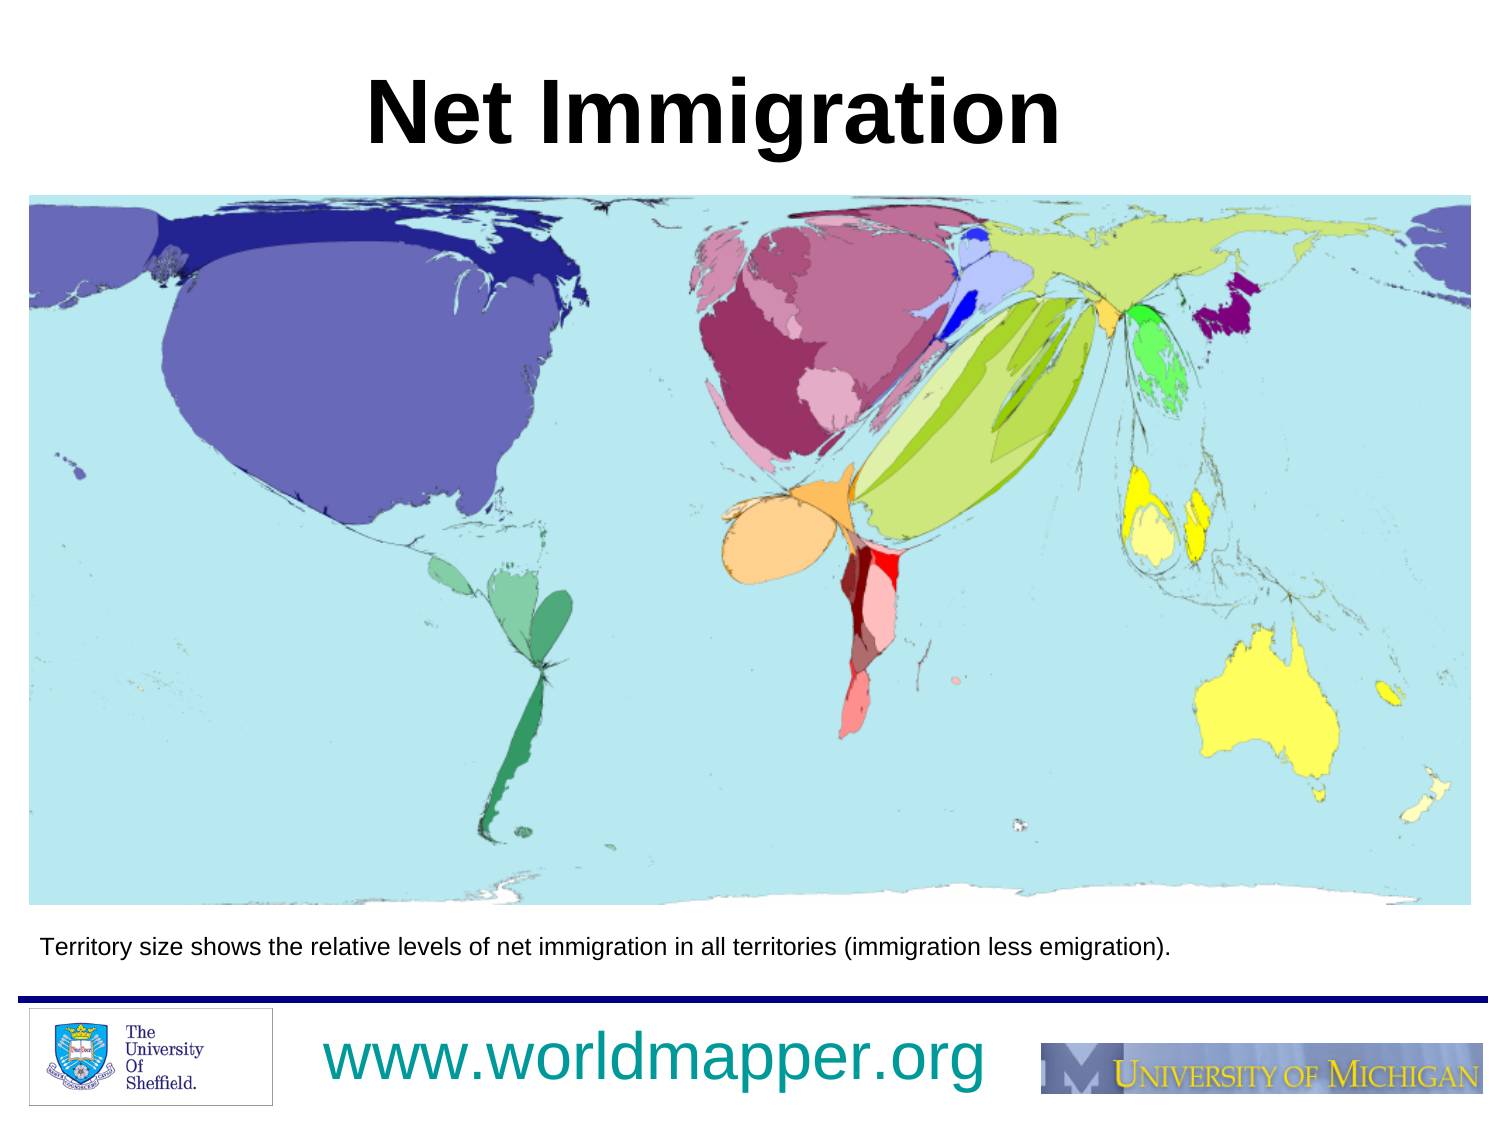

# Net Immigration
Territory size shows the relative levels of net immigration in all territories (immigration less emigration).